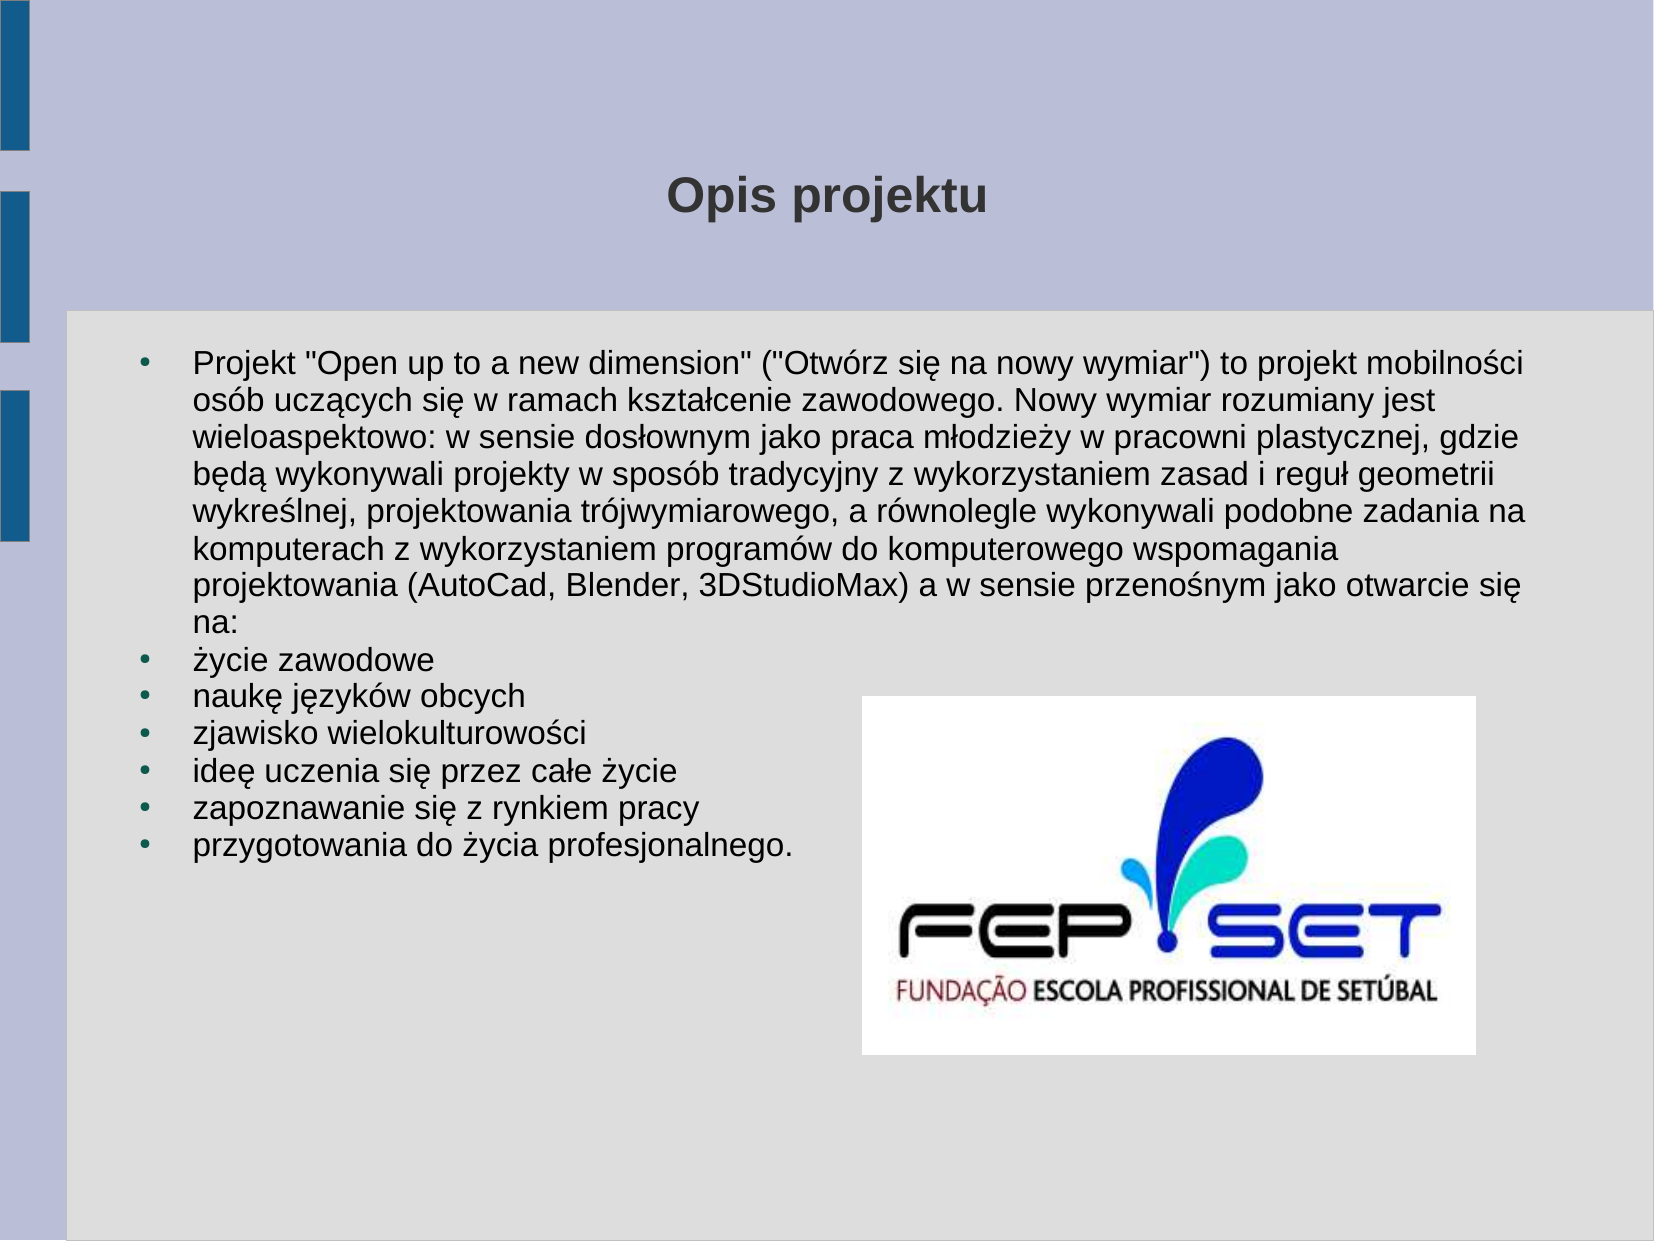

# Opis projektu
Projekt "Open up to a new dimension" ("Otwórz się na nowy wymiar") to projekt mobilności osób uczących się w ramach kształcenie zawodowego. Nowy wymiar rozumiany jest wieloaspektowo: w sensie dosłownym jako praca młodzieży w pracowni plastycznej, gdzie będą wykonywali projekty w sposób tradycyjny z wykorzystaniem zasad i reguł geometrii wykreślnej, projektowania trójwymiarowego, a równolegle wykonywali podobne zadania na komputerach z wykorzystaniem programów do komputerowego wspomagania projektowania (AutoCad, Blender, 3DStudioMax) a w sensie przenośnym jako otwarcie się na:
życie zawodowe
naukę języków obcych
zjawisko wielokulturowości
ideę uczenia się przez całe życie
zapoznawanie się z rynkiem pracy
przygotowania do życia profesjonalnego.